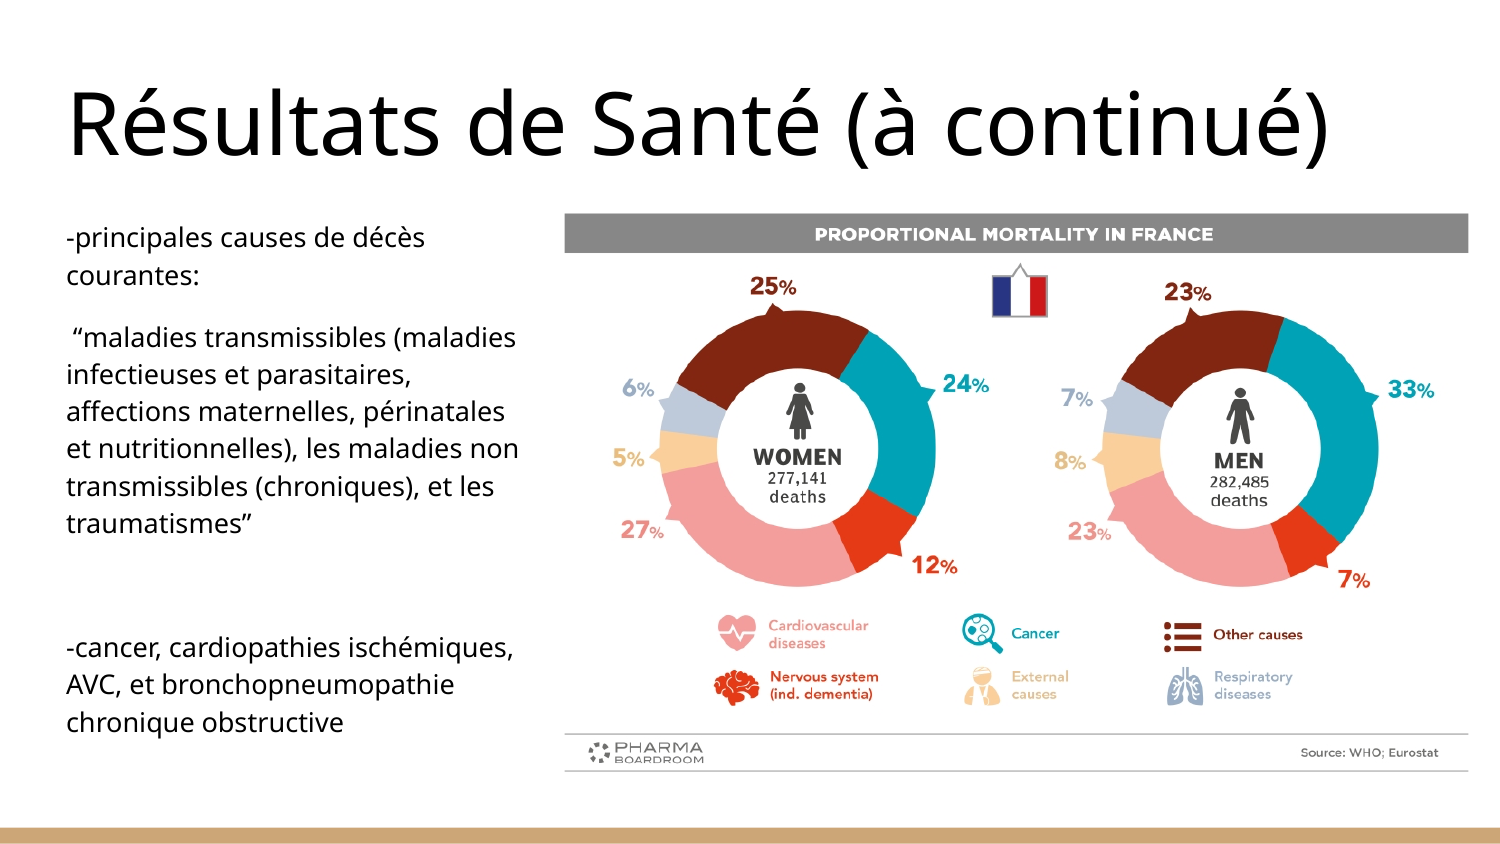

# Résultats de Santé (à continué)
-principales causes de décès courantes:
 “maladies transmissibles (maladies infectieuses et parasitaires, affections maternelles, périnatales et nutritionnelles), les maladies non transmissibles (chroniques), et les traumatismes”
-cancer, cardiopathies ischémiques, AVC, et bronchopneumopathie chronique obstructive